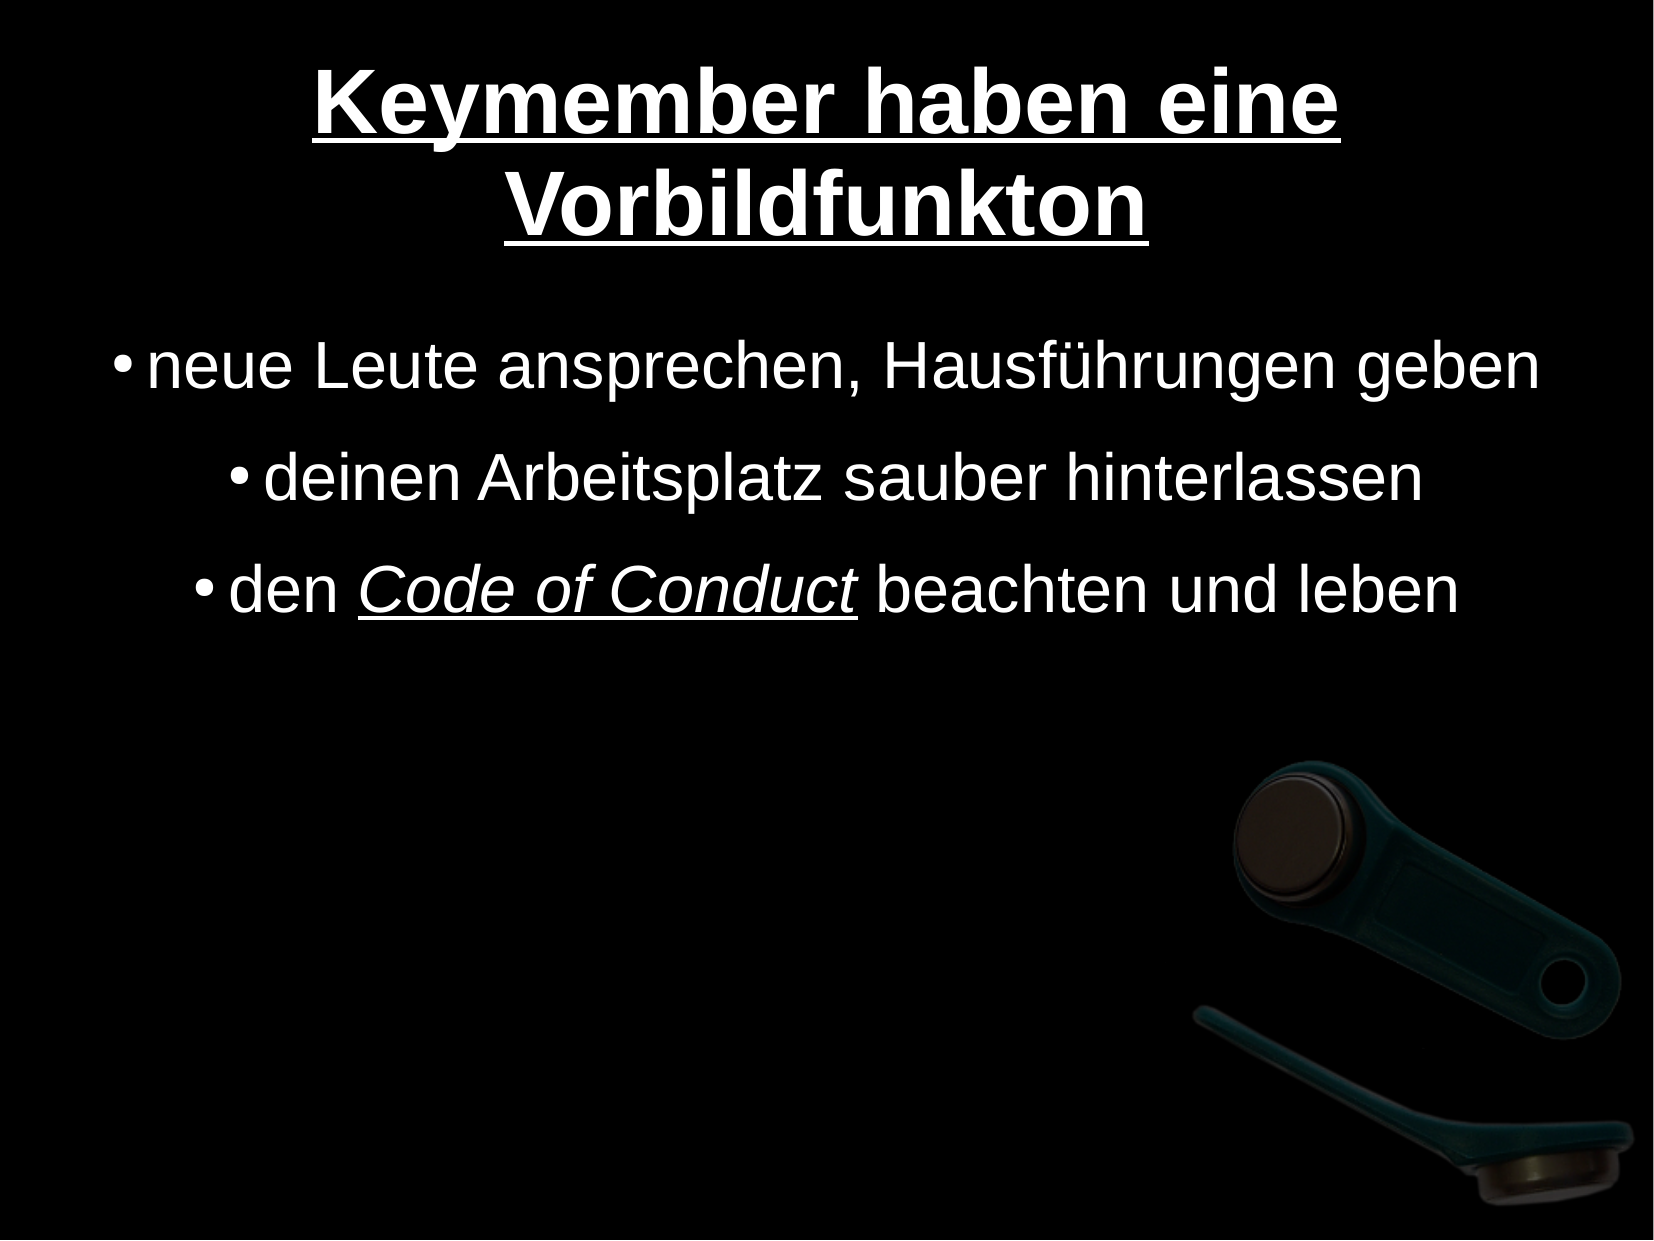

# Keymember haben eine Vorbildfunkton
neue Leute ansprechen, Hausführungen geben
deinen Arbeitsplatz sauber hinterlassen
den Code of Conduct beachten und leben